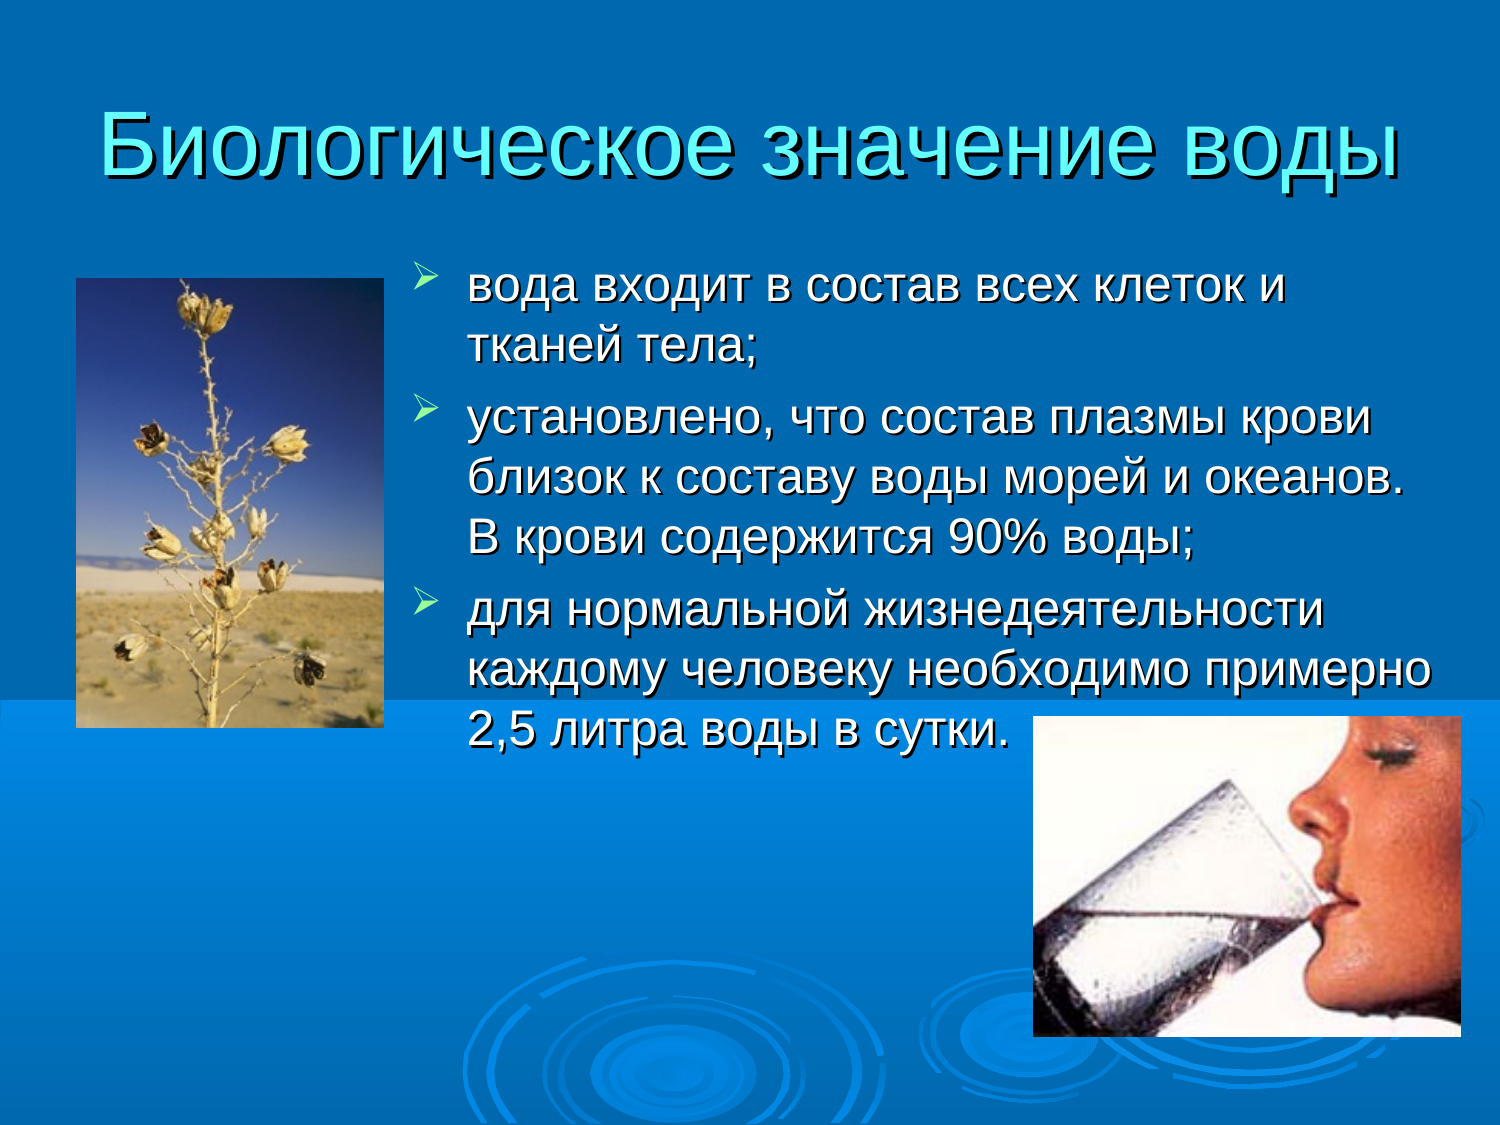

# Биологическое значение воды
вода входит в состав всех клеток и тканей тела;
установлено, что состав плазмы крови близок к составу воды морей и океанов. В крови содержится 90% воды;
для нормальной жизнедеятельности каждому человеку необходимо примерно 2,5 литра воды в сутки.